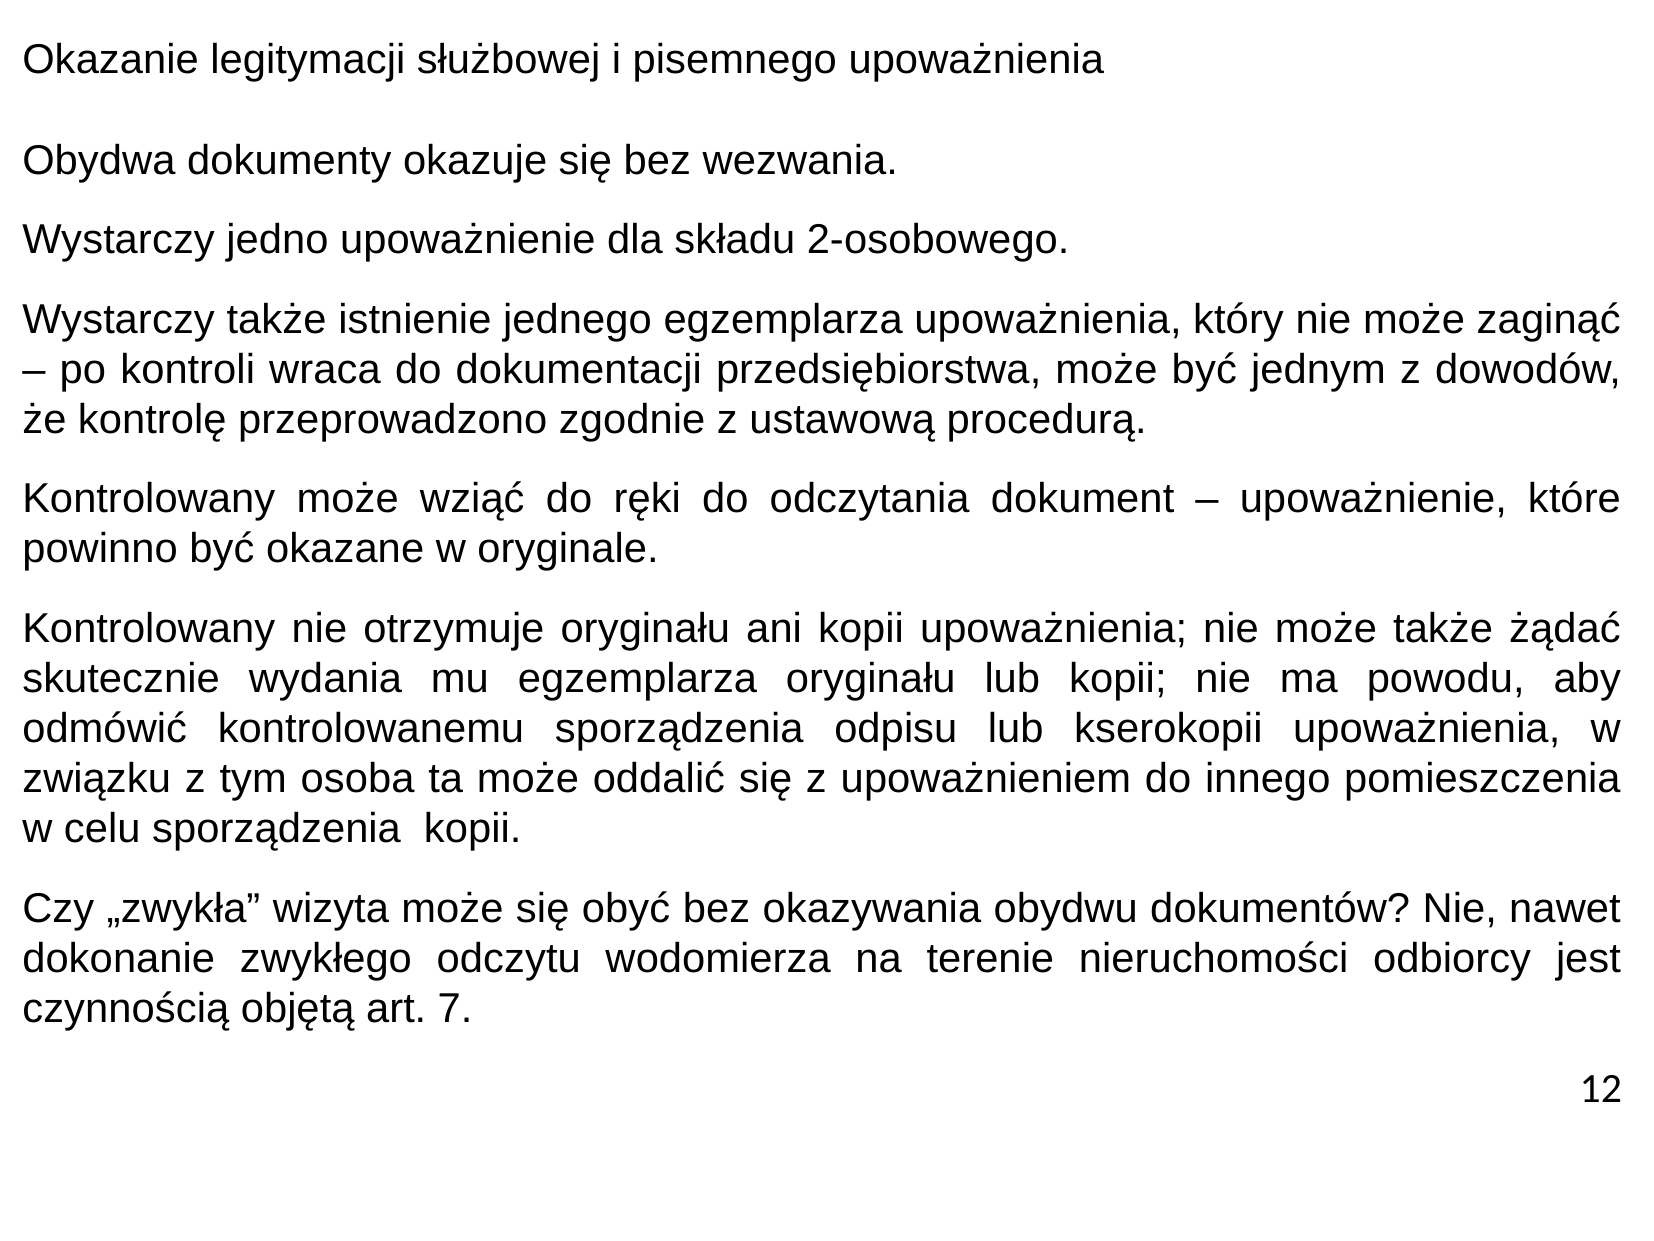

# Okazanie legitymacji służbowej i pisemnego upoważnienia
Obydwa dokumenty okazuje się bez wezwania.
Wystarczy jedno upoważnienie dla składu 2-osobowego.
Wystarczy także istnienie jednego egzemplarza upoważnienia, który nie może zaginąć – po kontroli wraca do dokumentacji przedsiębiorstwa, może być jednym z dowodów, że kontrolę przeprowadzono zgodnie z ustawową procedurą.
Kontrolowany może wziąć do ręki do odczytania dokument – upoważnienie, które powinno być okazane w oryginale.
Kontrolowany nie otrzymuje oryginału ani kopii upoważnienia; nie może także żądać skutecznie wydania mu egzemplarza oryginału lub kopii; nie ma powodu, aby odmówić kontrolowanemu sporządzenia odpisu lub kserokopii upoważnienia, w związku z tym osoba ta może oddalić się z upoważnieniem do innego pomieszczenia w celu sporządzenia kopii.
Czy „zwykła” wizyta może się obyć bez okazywania obydwu dokumentów? Nie, nawet dokonanie zwykłego odczytu wodomierza na terenie nieruchomości odbiorcy jest czynnością objętą art. 7.
12